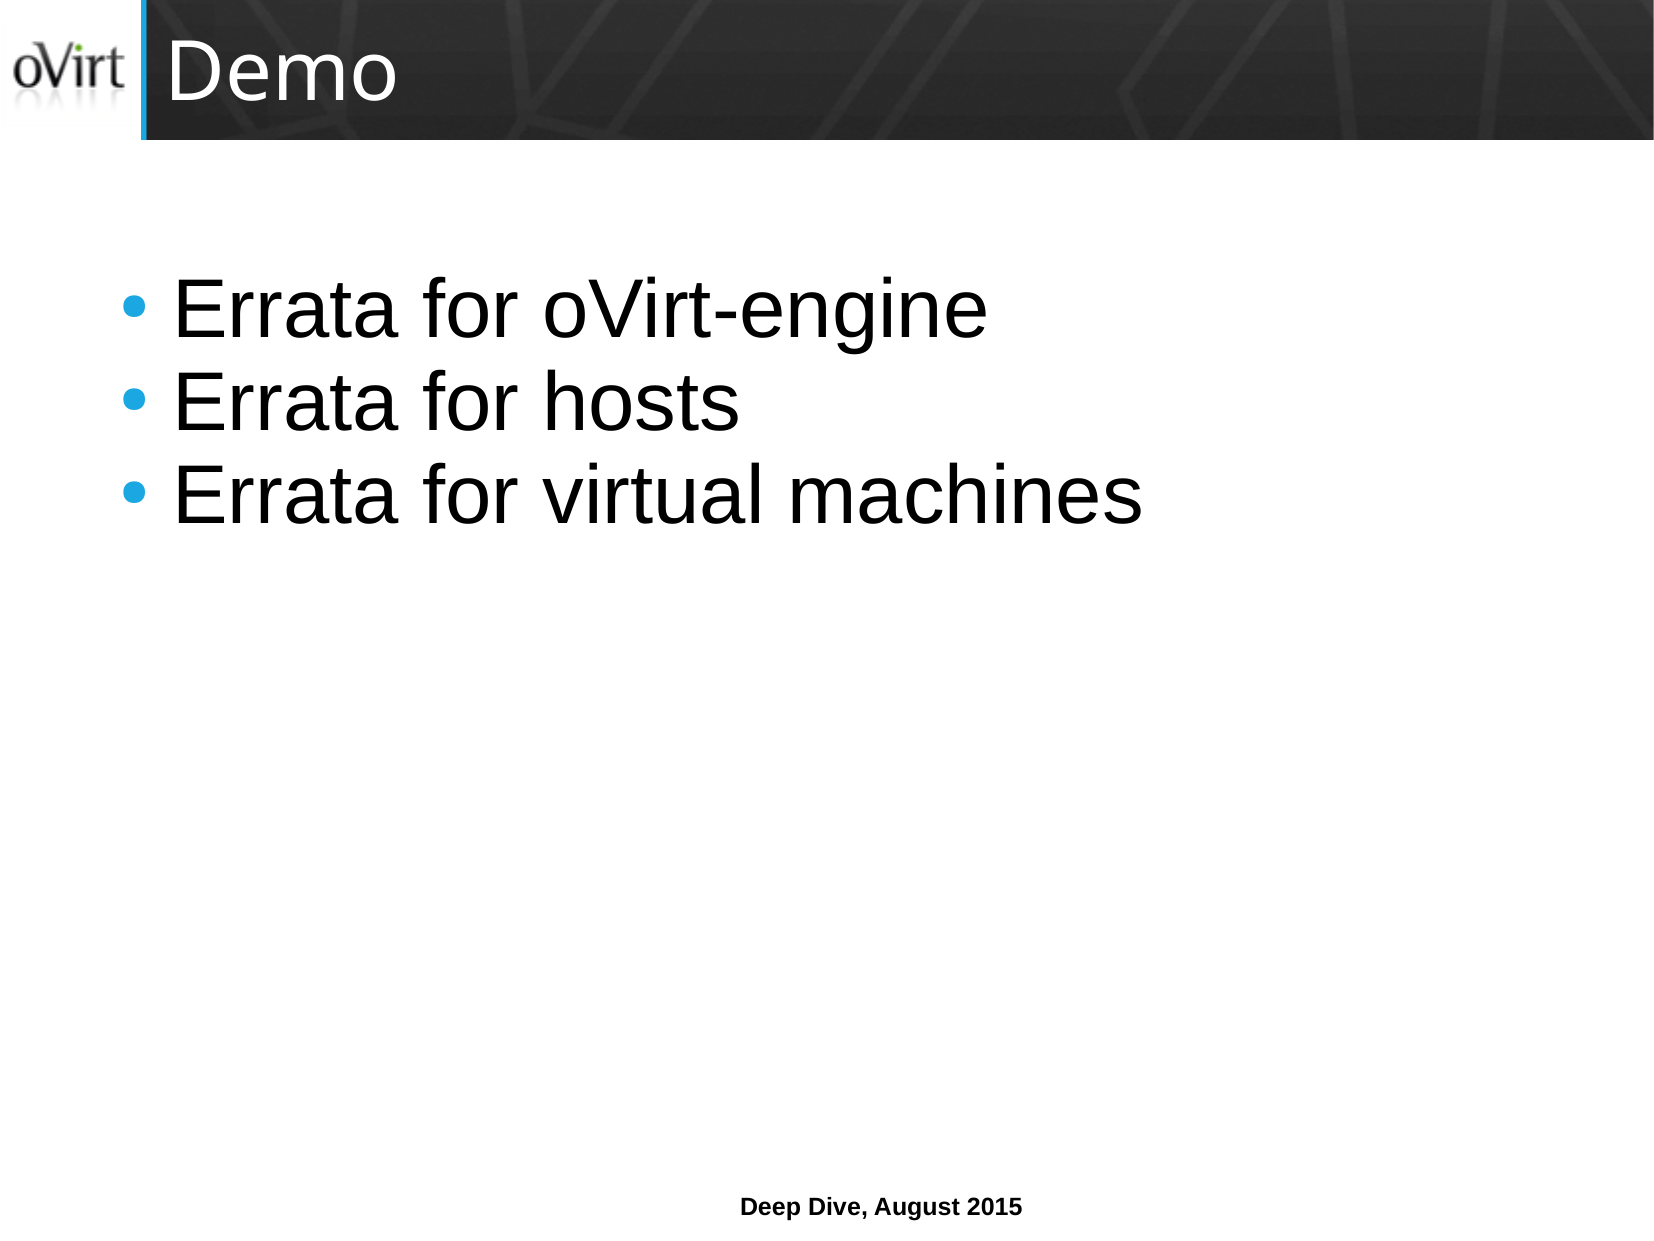

# Demo
Errata for oVirt-engine
Errata for hosts
Errata for virtual machines